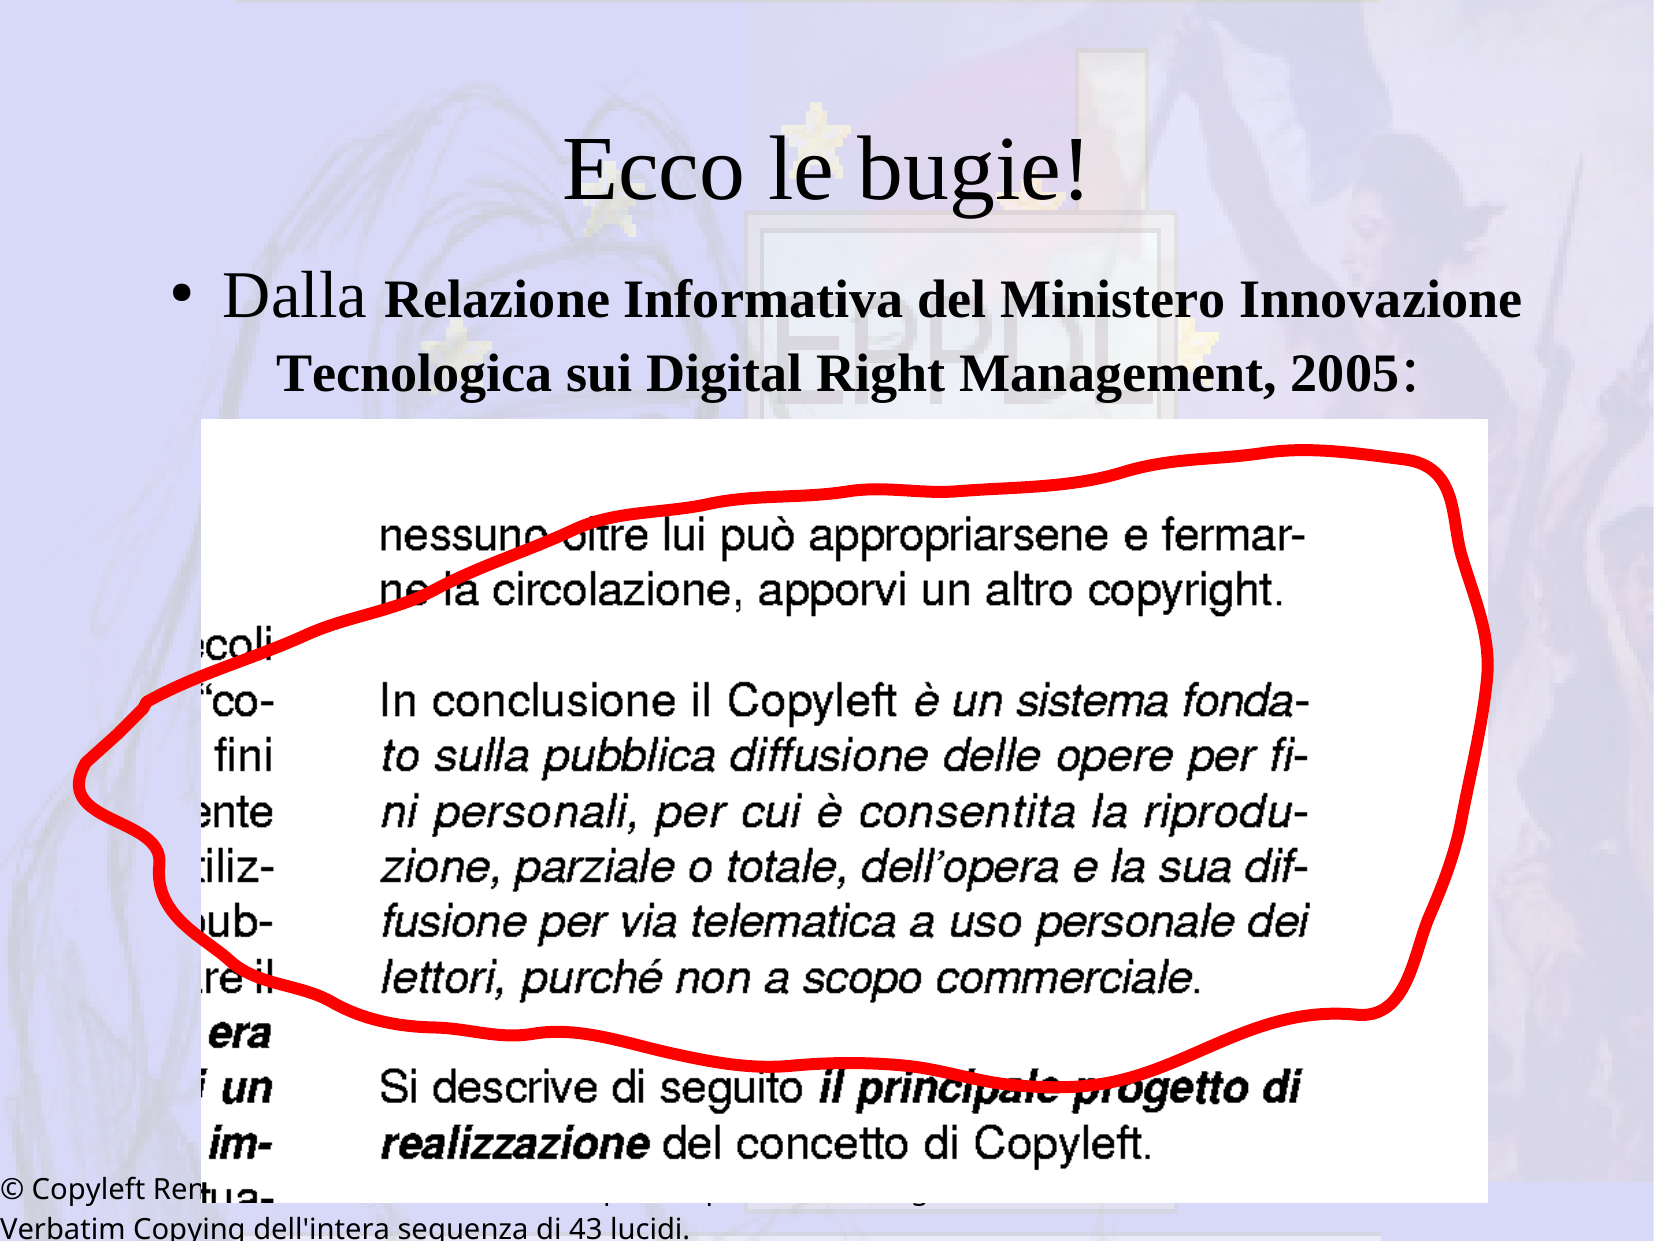

# Ecco le bugie!
Dalla Relazione Informativa del Ministero Innovazione Tecnologica sui Digital Right Management, 2005: